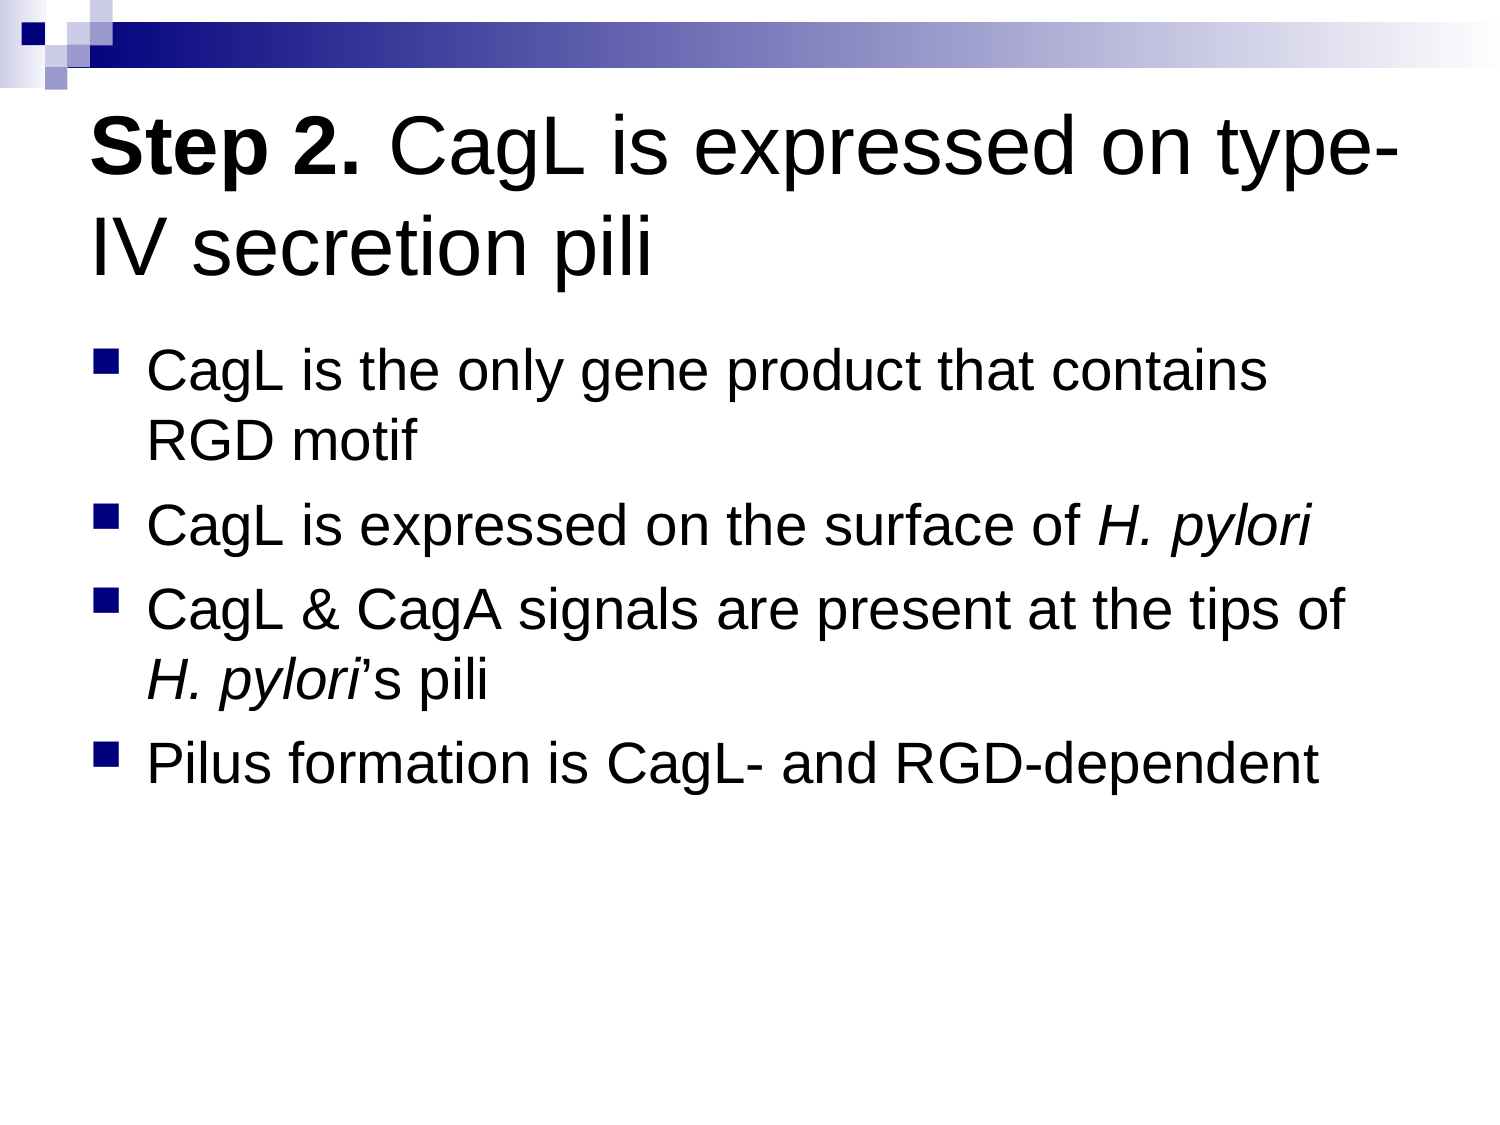

# Step 2. CagL is expressed on type-IV secretion pili
CagL is the only gene product that contains RGD motif
CagL is expressed on the surface of H. pylori
CagL & CagA signals are present at the tips of H. pylori’s pili
Pilus formation is CagL- and RGD-dependent